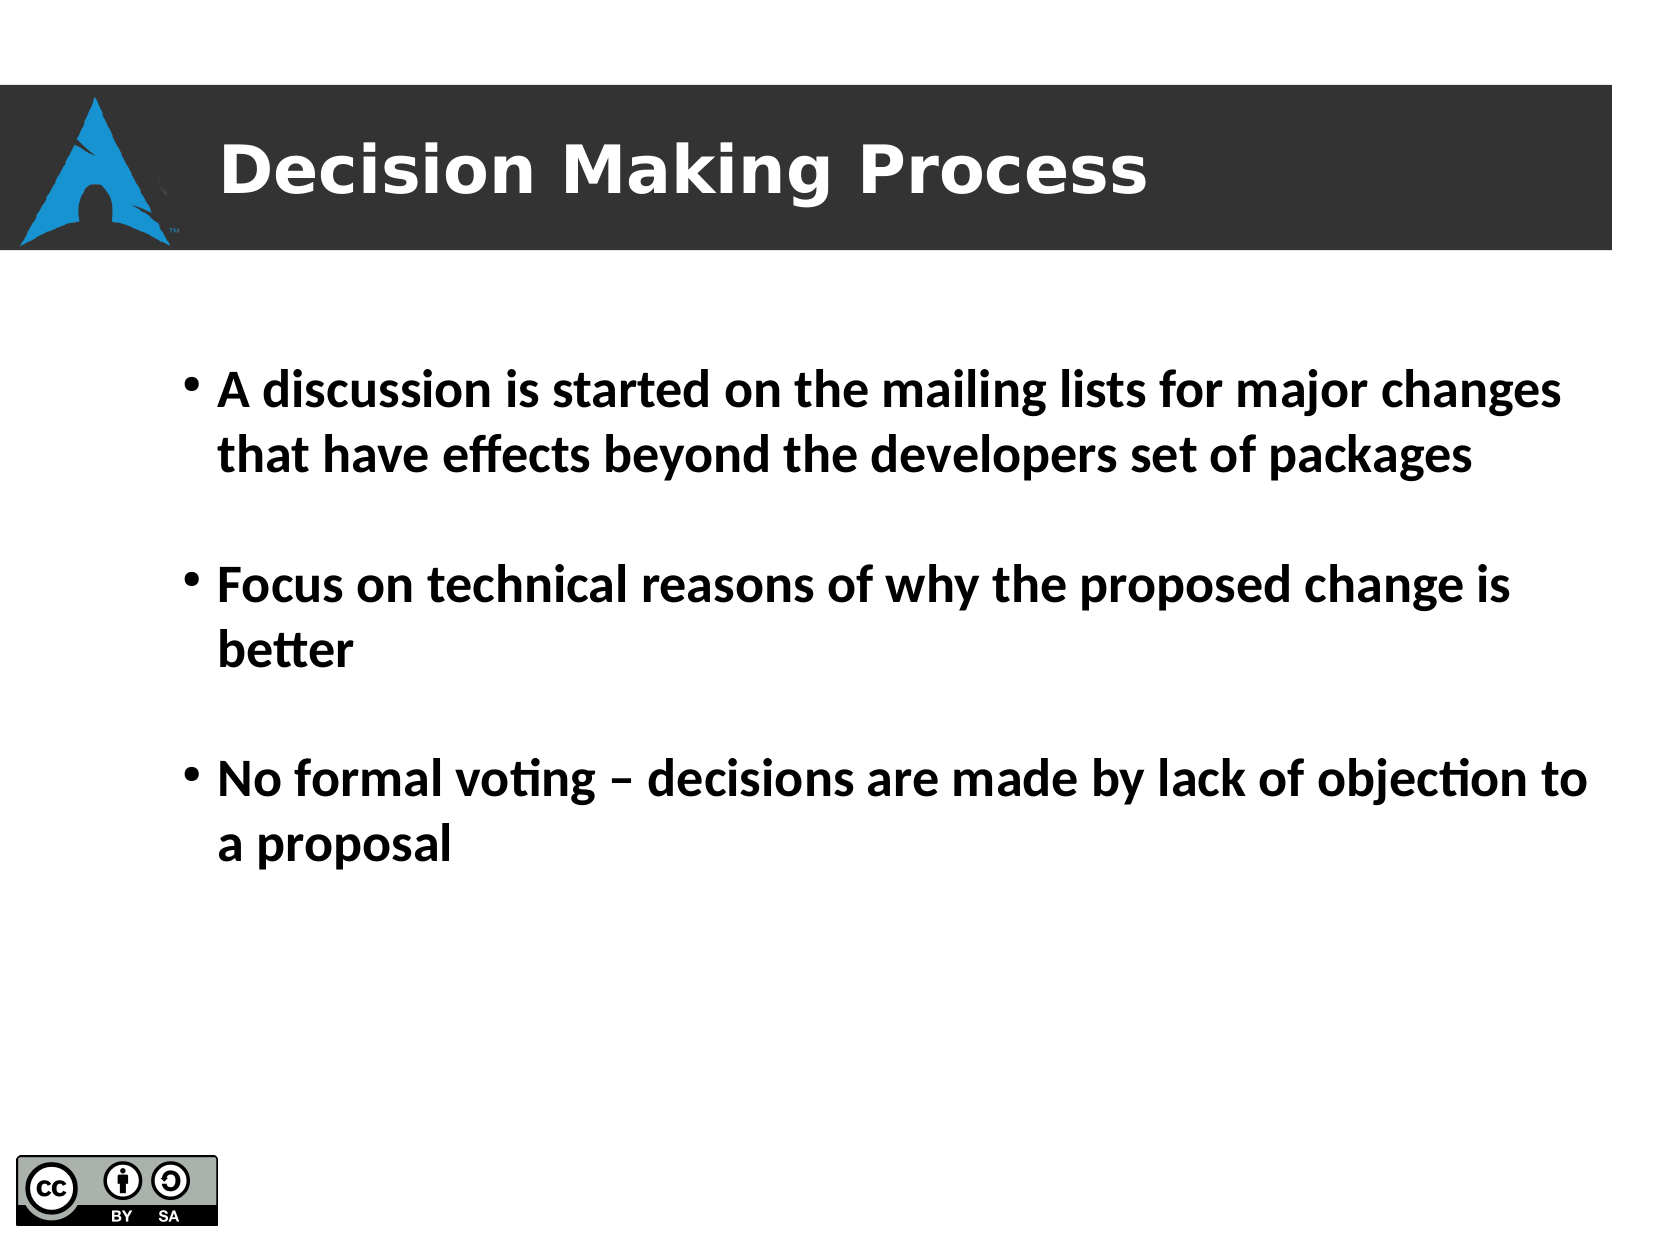

Decision Making Process
#
A discussion is started on the mailing lists for major changes that have effects beyond the developers set of packages
Focus on technical reasons of why the proposed change is better
No formal voting – decisions are made by lack of objection to a proposal